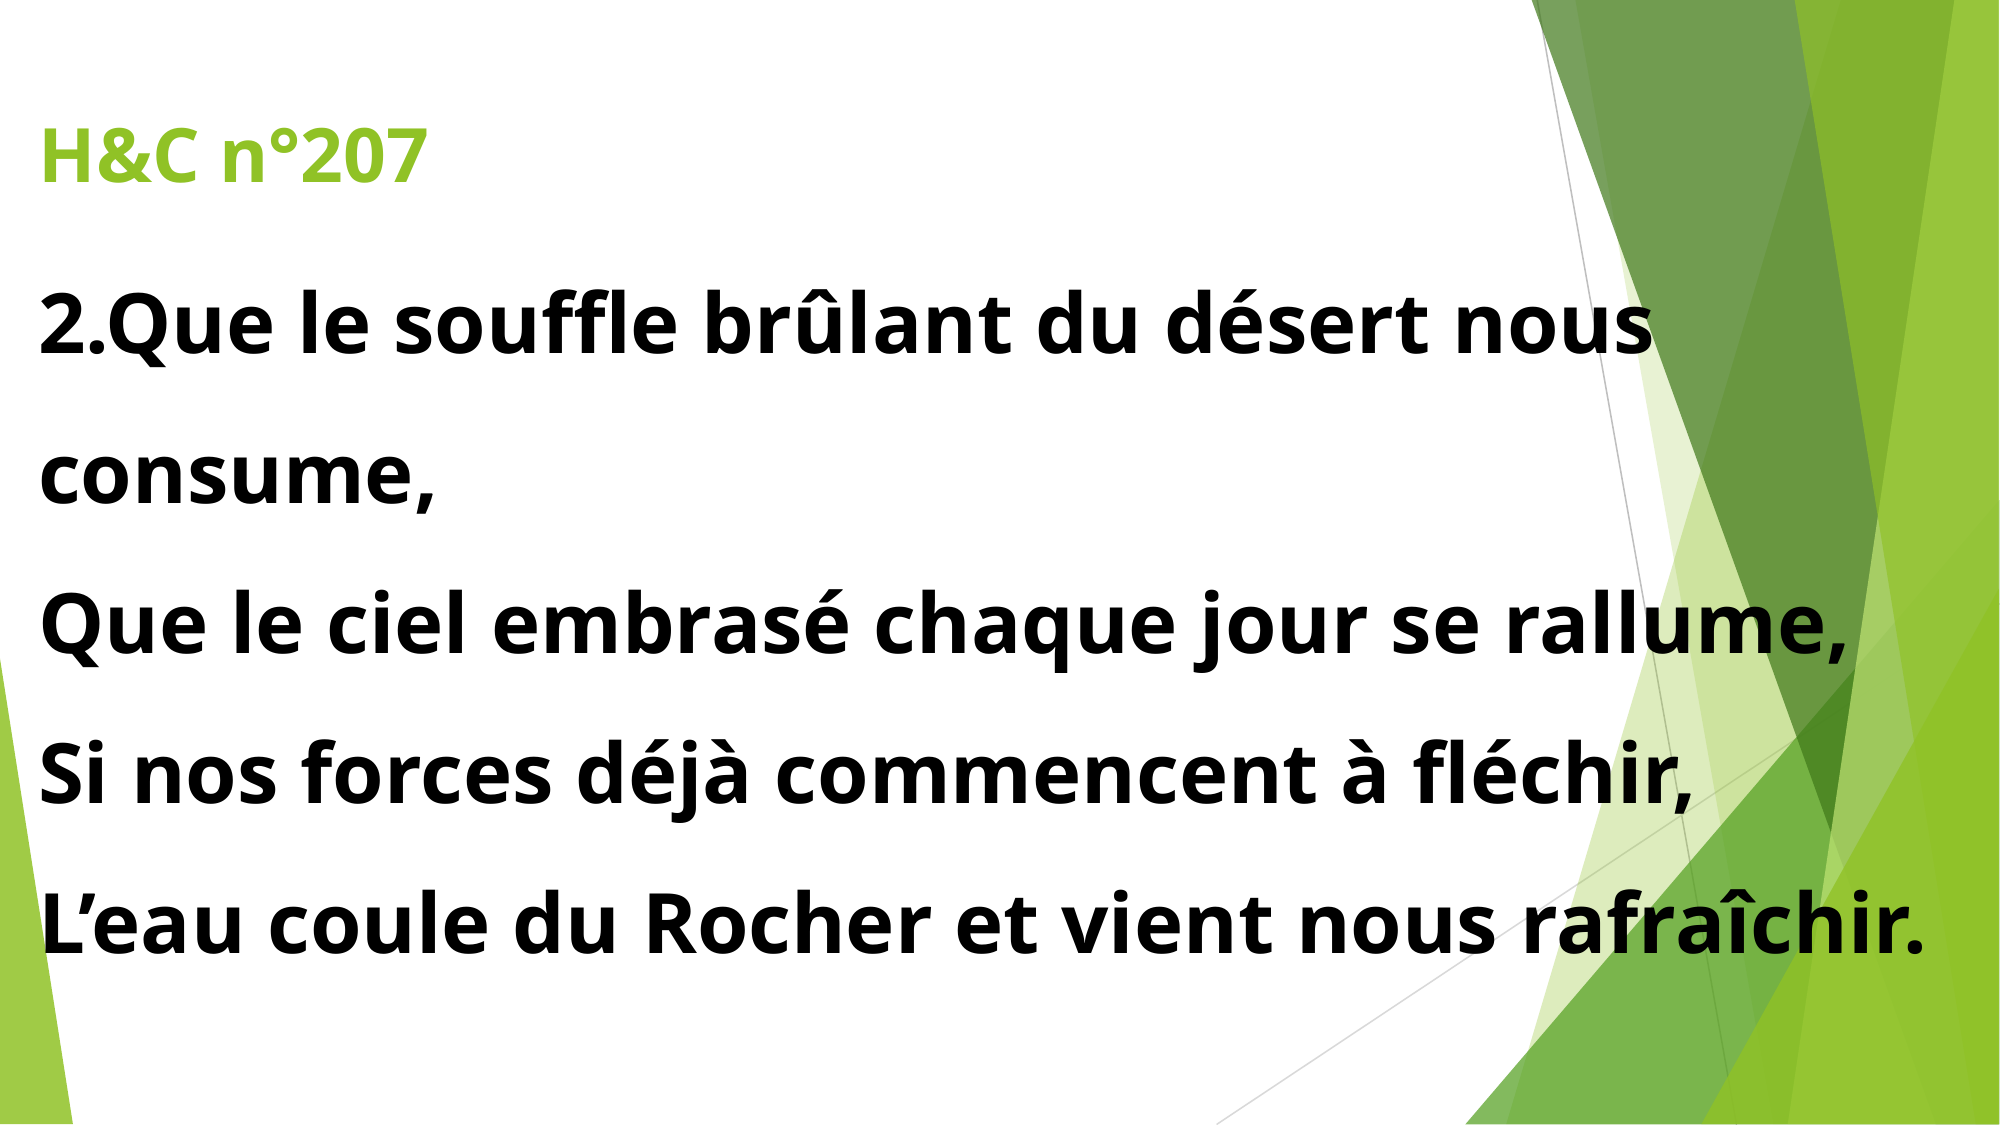

H&C n°207
2.Que le souffle brûlant du désert nous consume,
Que le ciel embrasé chaque jour se rallume,
Si nos forces déjà commencent à fléchir,
L’eau coule du Rocher et vient nous rafraîchir.